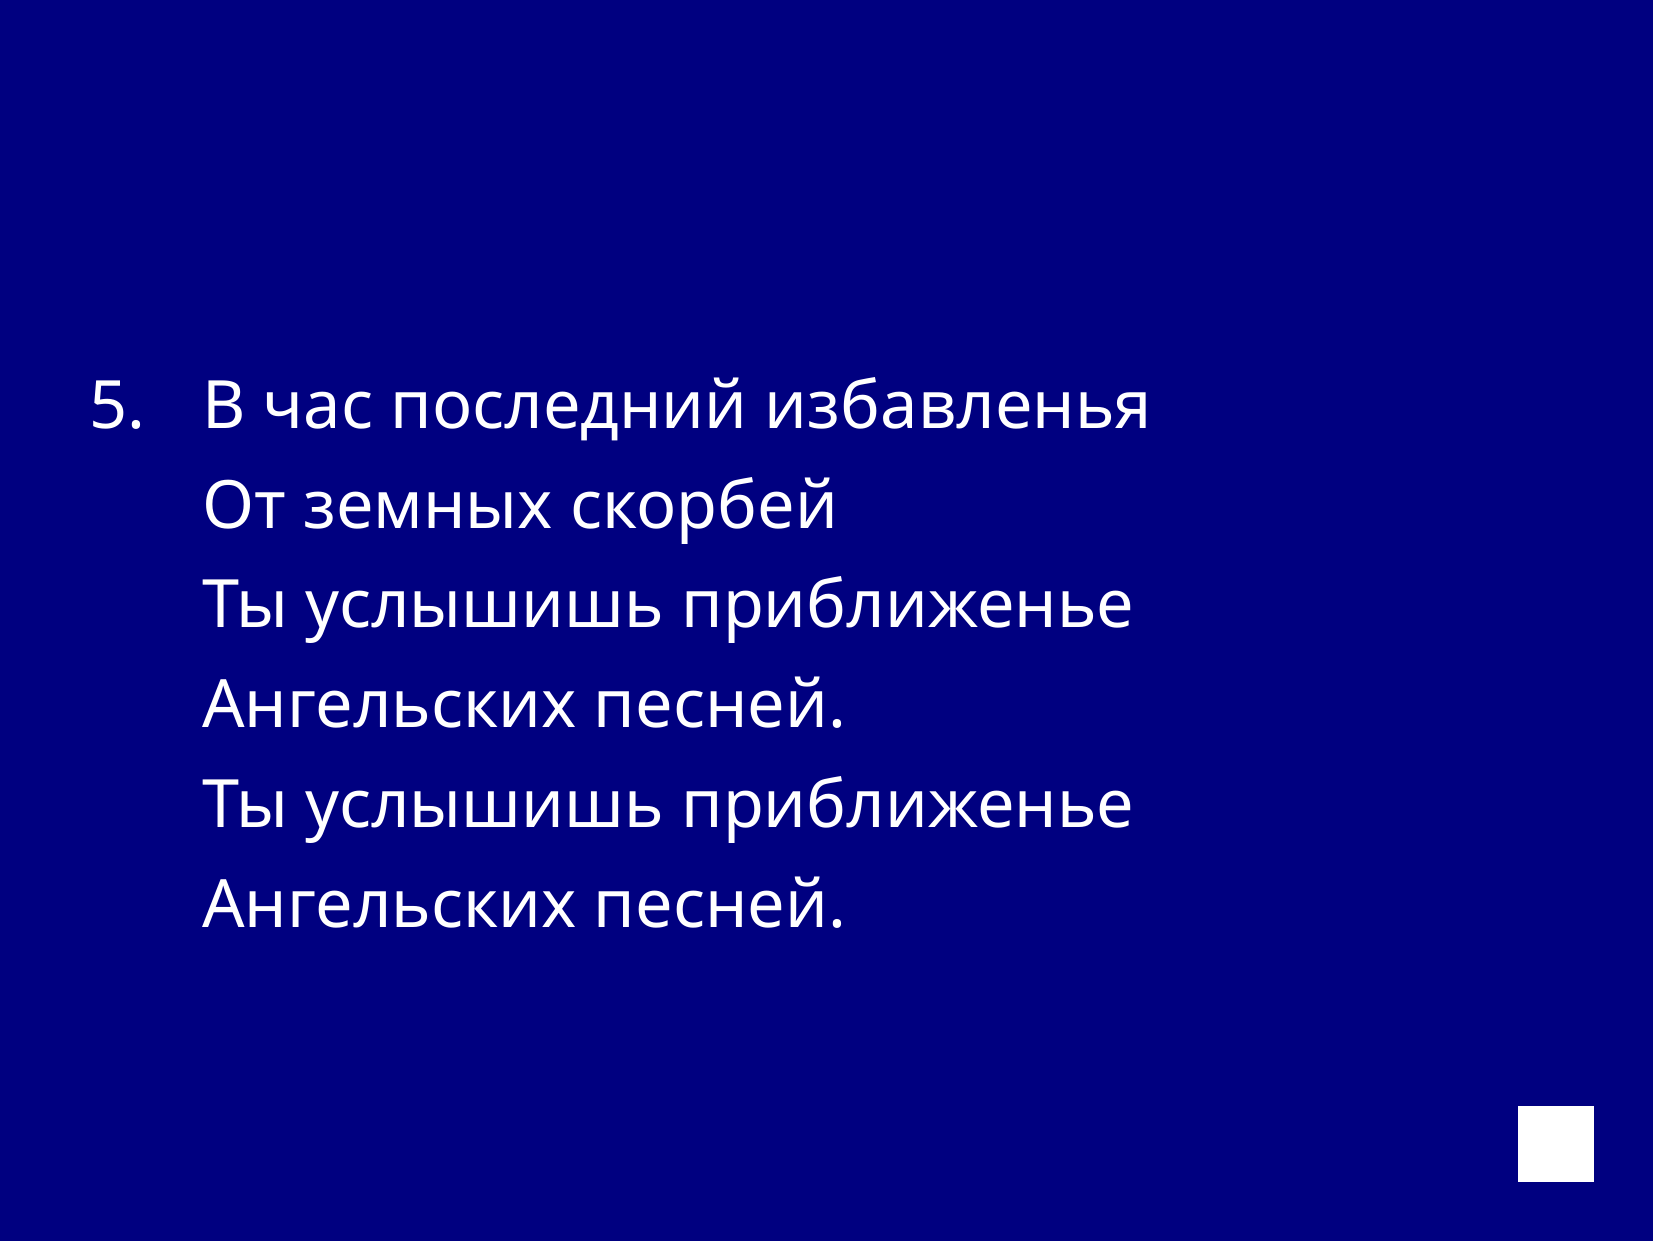

5.	В час последний избавленья
	От земных скорбей
	Ты услышишь приближенье
	Ангельских песней.
	Ты услышишь приближенье
	Ангельских песней.